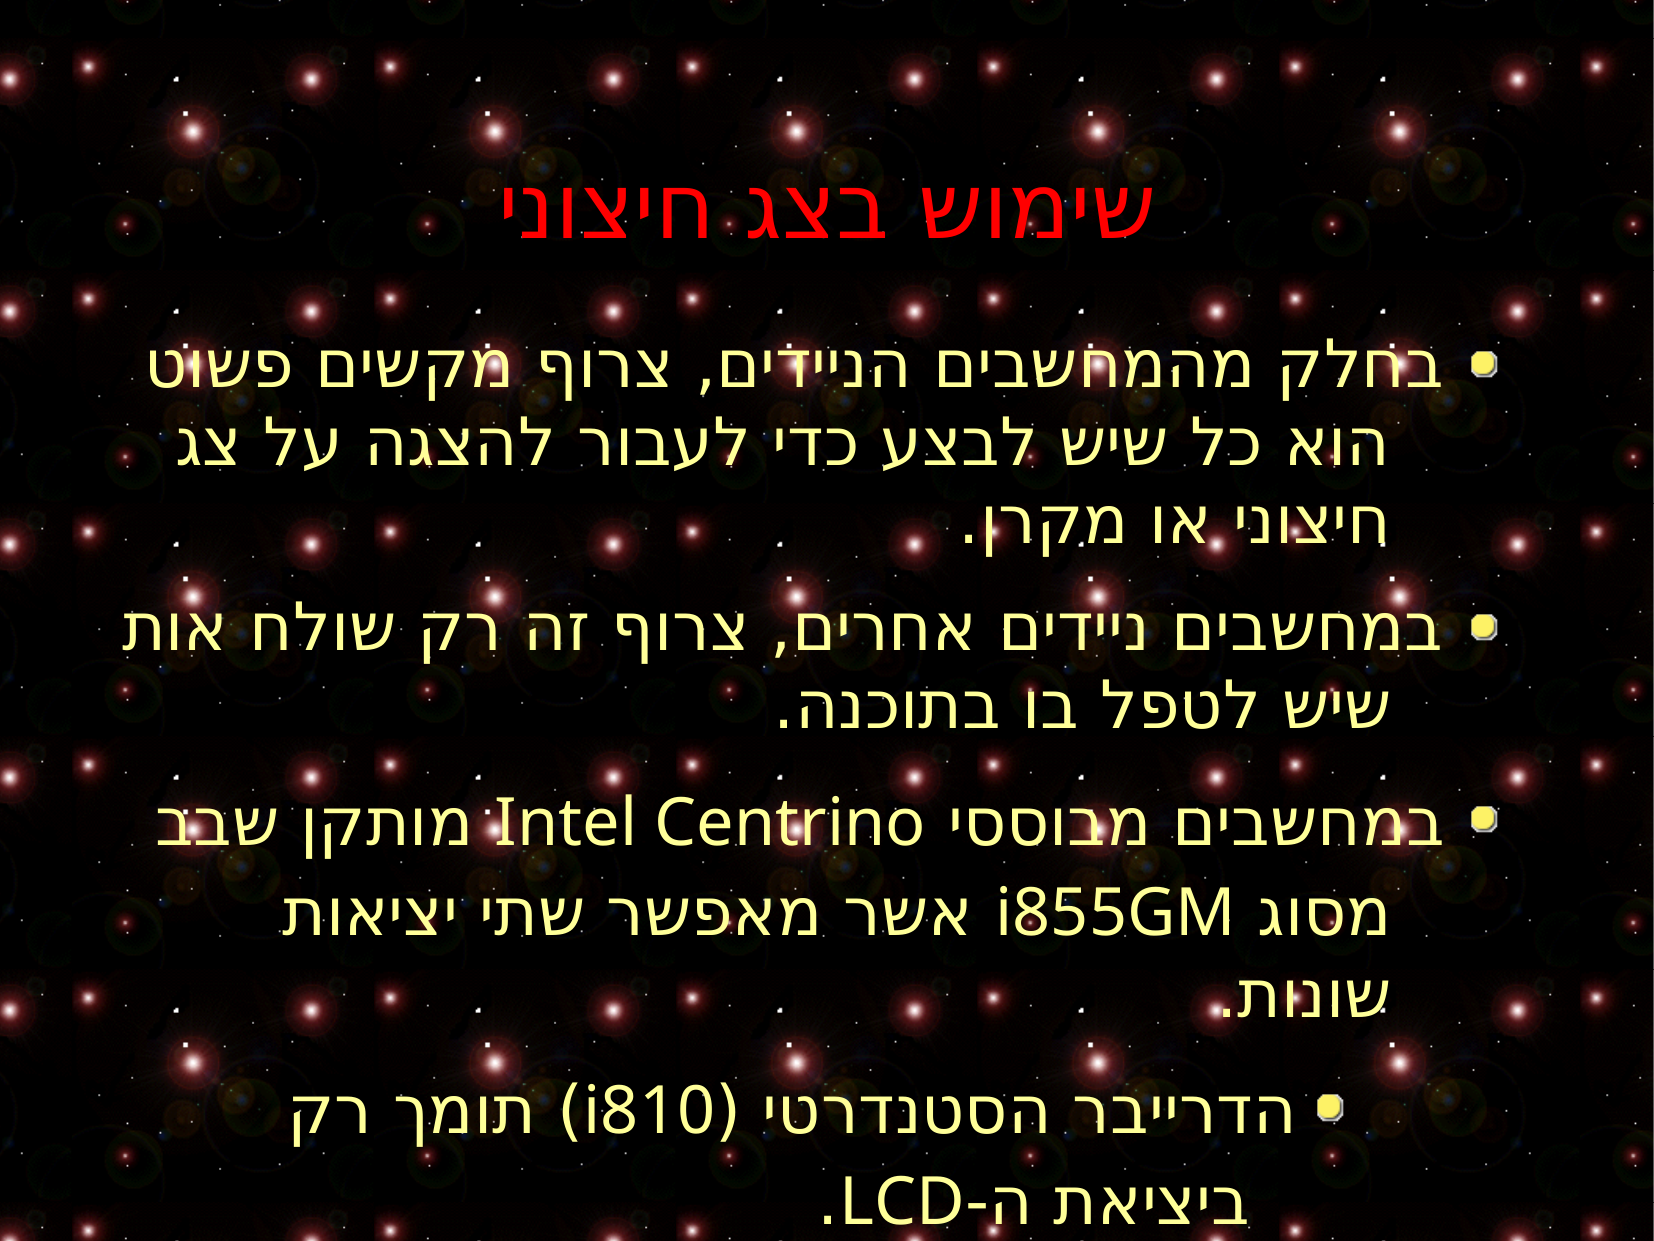

# שימוש בצג חיצוני
בחלק מהמחשבים הניידים, צרוף מקשים פשוט הוא כל שיש לבצע כדי לעבור להצגה על צג חיצוני או מקרן.
במחשבים ניידים אחרים, צרוף זה רק שולח אות שיש לטפל בו בתוכנה.
במחשבים מבוססי Intel Centrino מותקן שבב מסוג i855GM אשר מאפשר שתי יציאות שונות.
הדרייבר הסטנדרטי (i810) תומך רק ביציאת ה-LCD.
ניתן לאפשר את יציאת ה-CRT בעזרת i810switch.
אך במקרה זה לא מסונכרן קצב הרענון של המסך ומתקבלת תמונה מרצדת.